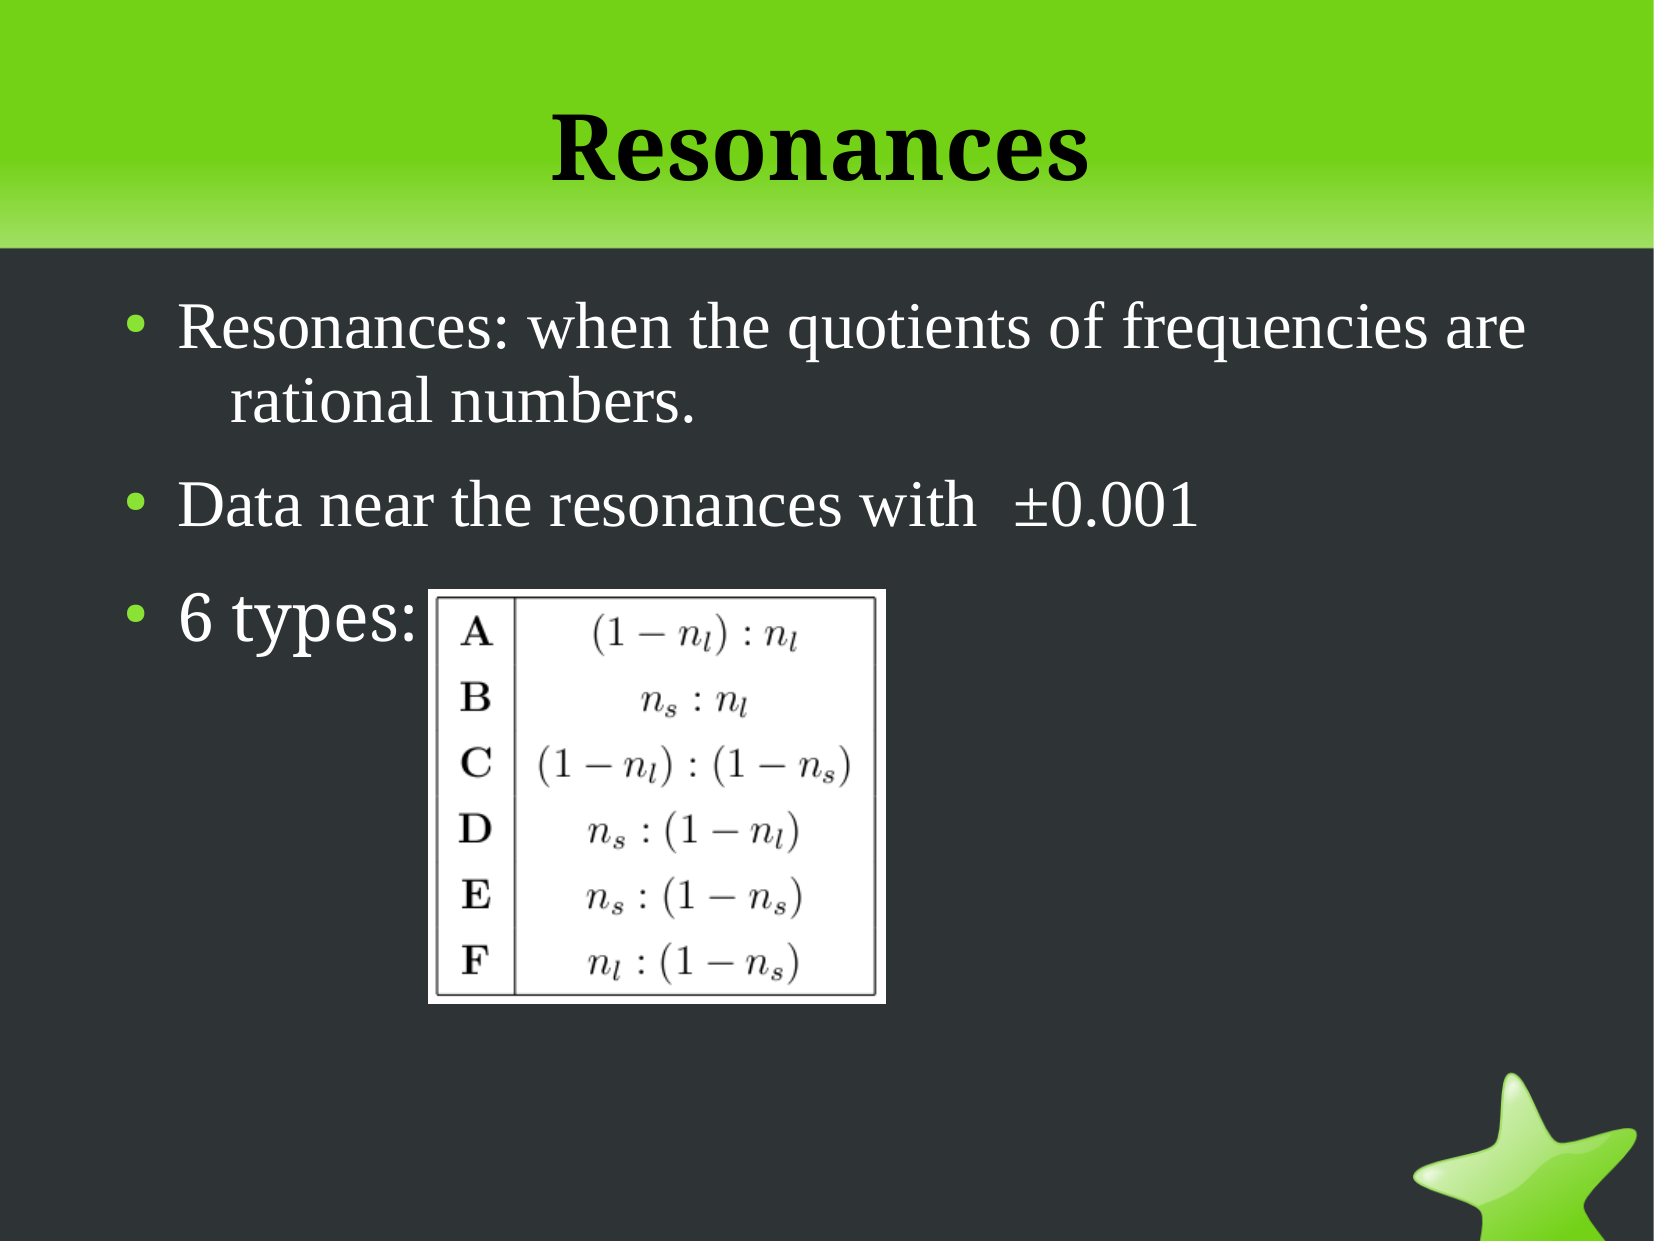

# Resonances
Resonances: when the quotients of frequencies are rational numbers.
Data near the resonances with ±0.001
6 types: